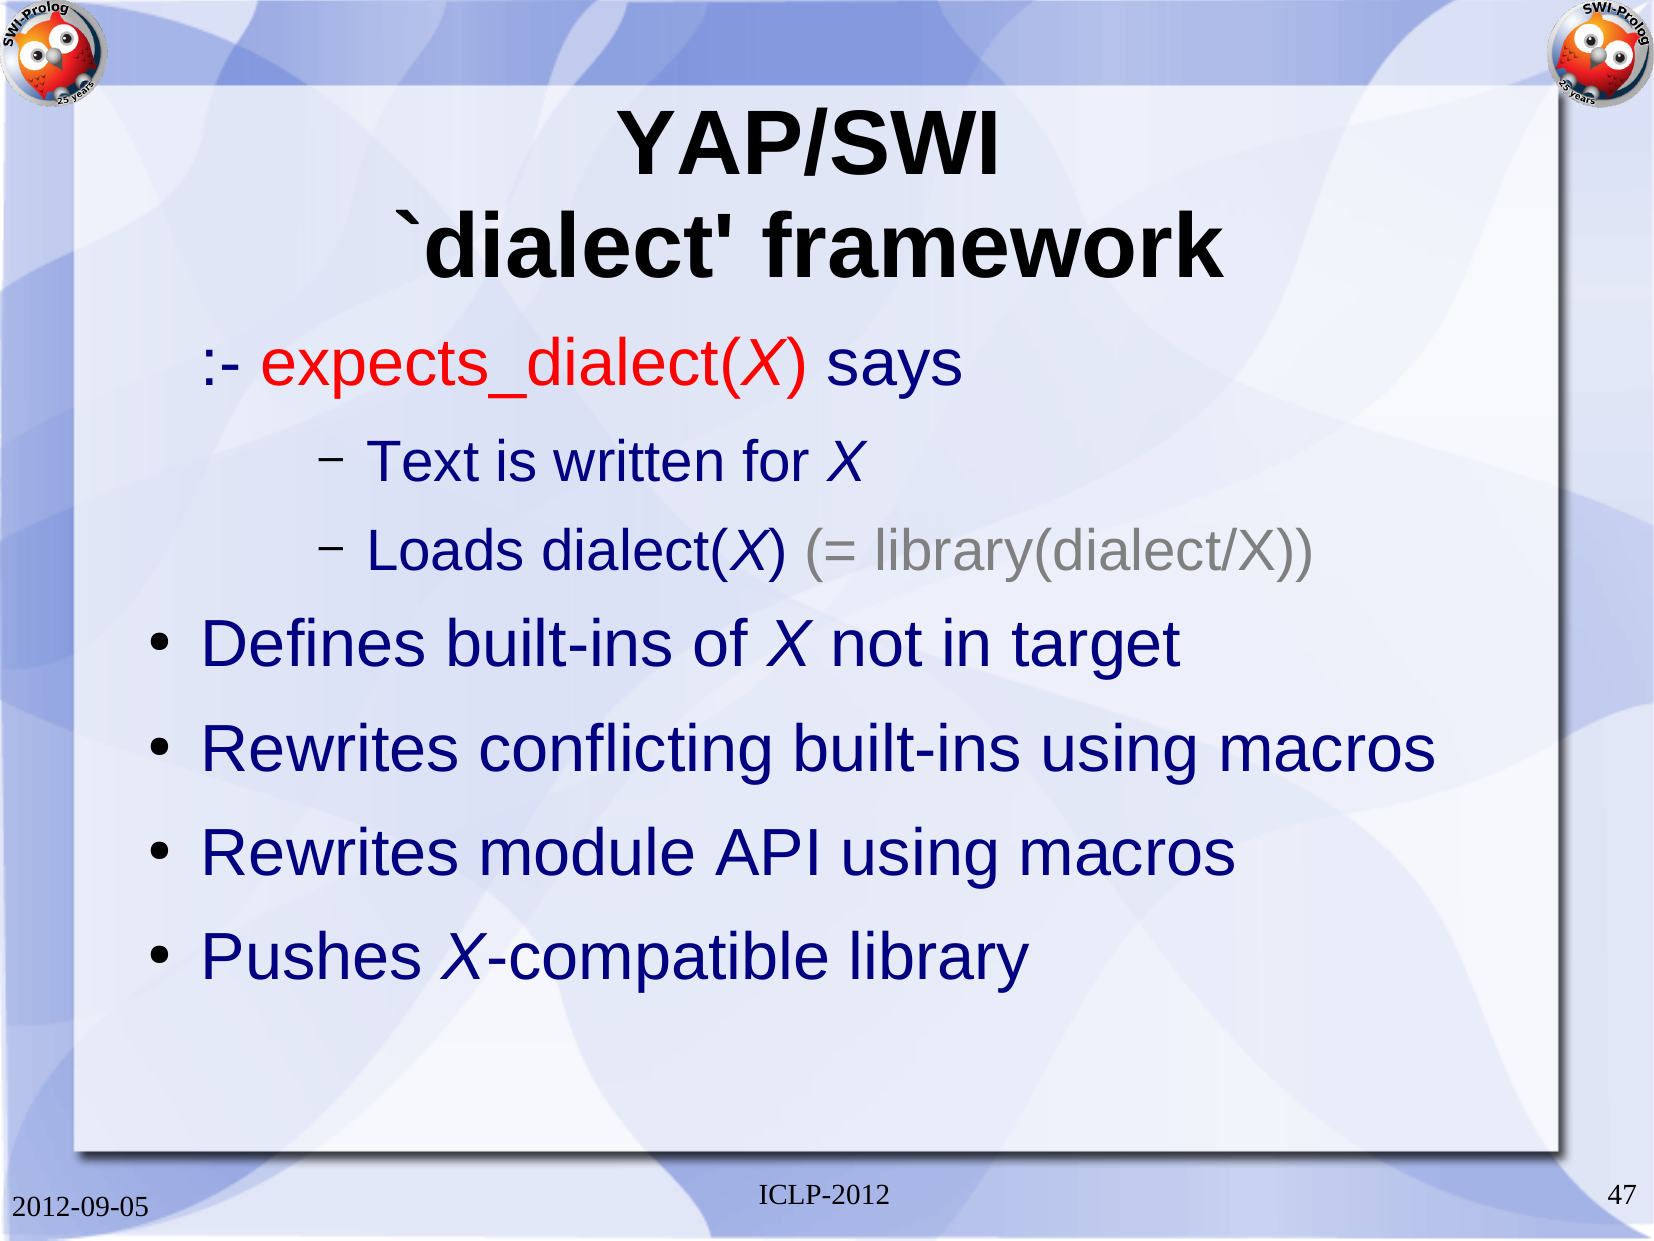

# YAP/SWI `dialect' framework
:- expects_dialect(X) says
Text is written for X
Loads dialect(X) (= library(dialect/X))
Defines built-ins of X not in target
Rewrites conflicting built-ins using macros
Rewrites module API using macros
Pushes X-compatible library
ICLP-2012
47
2012-09-05